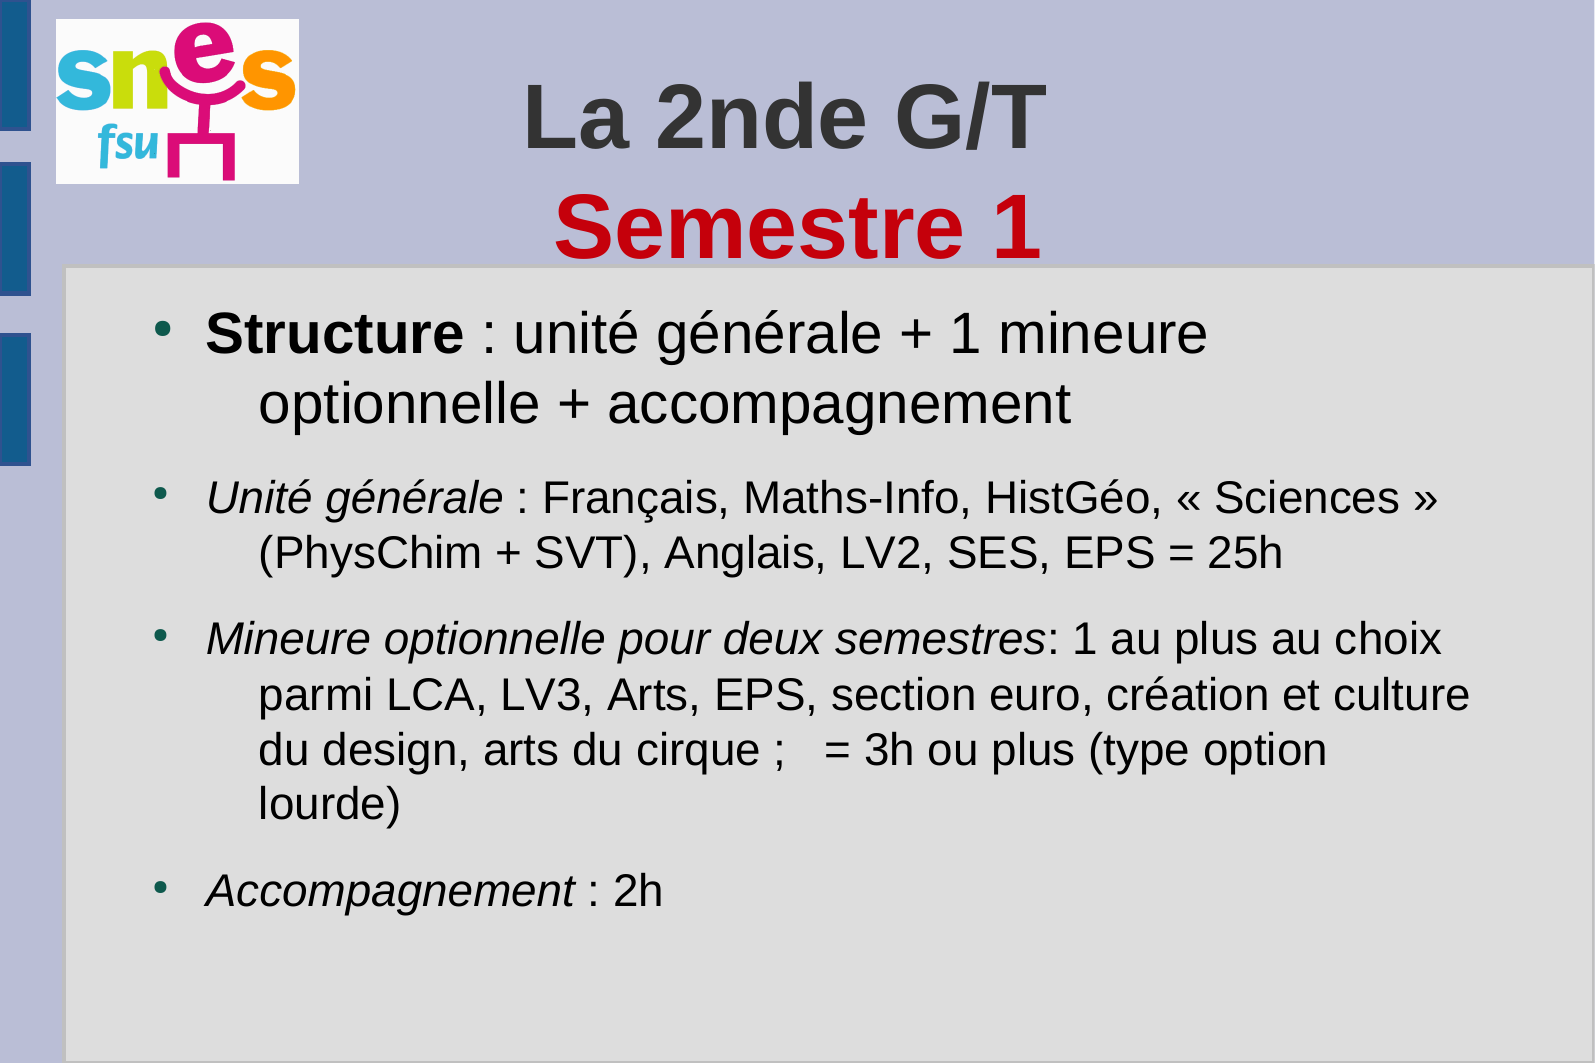

# La 2nde G/T Semestre 1
Structure : unité générale + 1 mineure optionnelle + accompagnement
Unité générale : Français, Maths-Info, HistGéo, « Sciences » (PhysChim + SVT), Anglais, LV2, SES, EPS = 25h
Mineure optionnelle pour deux semestres: 1 au plus au choix parmi LCA, LV3, Arts, EPS, section euro, création et culture du design, arts du cirque ; = 3h ou plus (type option lourde)
Accompagnement : 2h